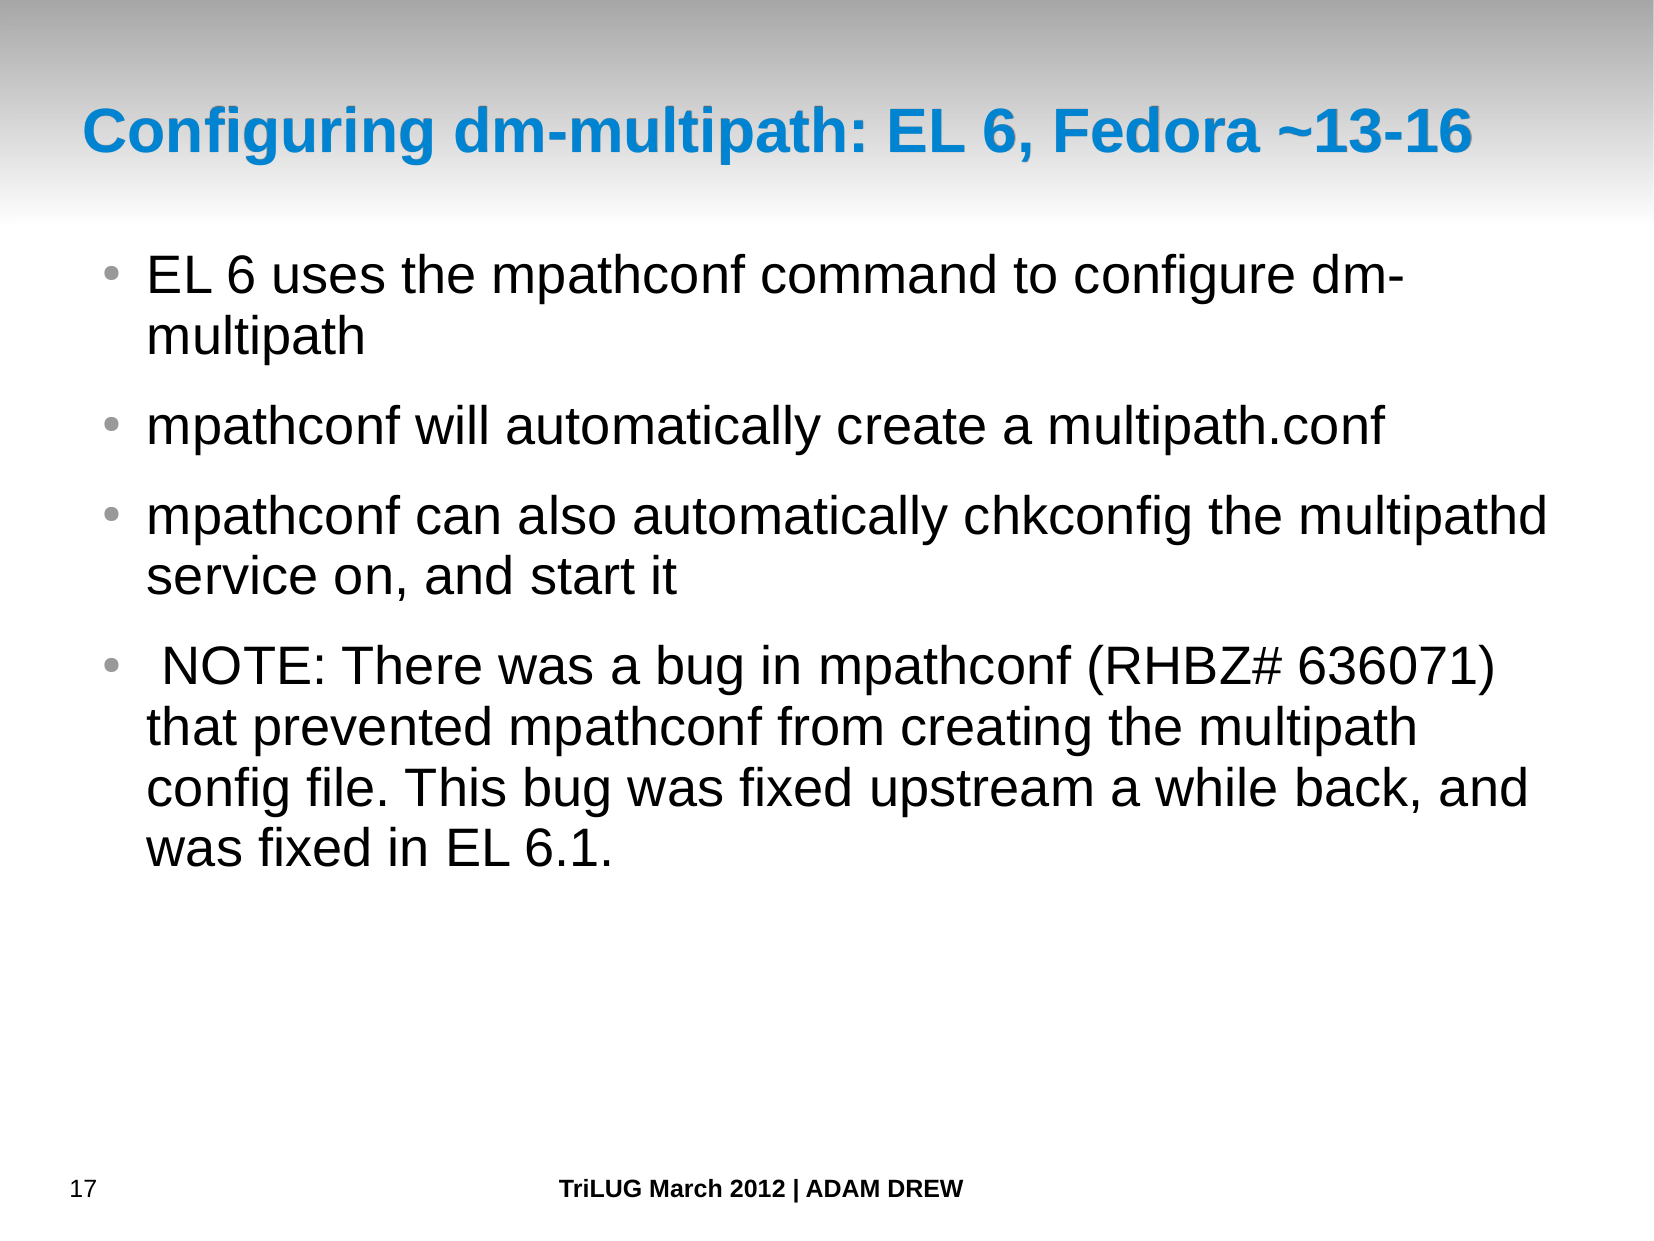

# Configuring dm-multipath: EL 6, Fedora ~13-16
EL 6 uses the mpathconf command to configure dm-multipath
mpathconf will automatically create a multipath.conf
mpathconf can also automatically chkconfig the multipathd service on, and start it
 NOTE: There was a bug in mpathconf (RHBZ# 636071) that prevented mpathconf from creating the multipath config file. This bug was fixed upstream a while back, and was fixed in EL 6.1.